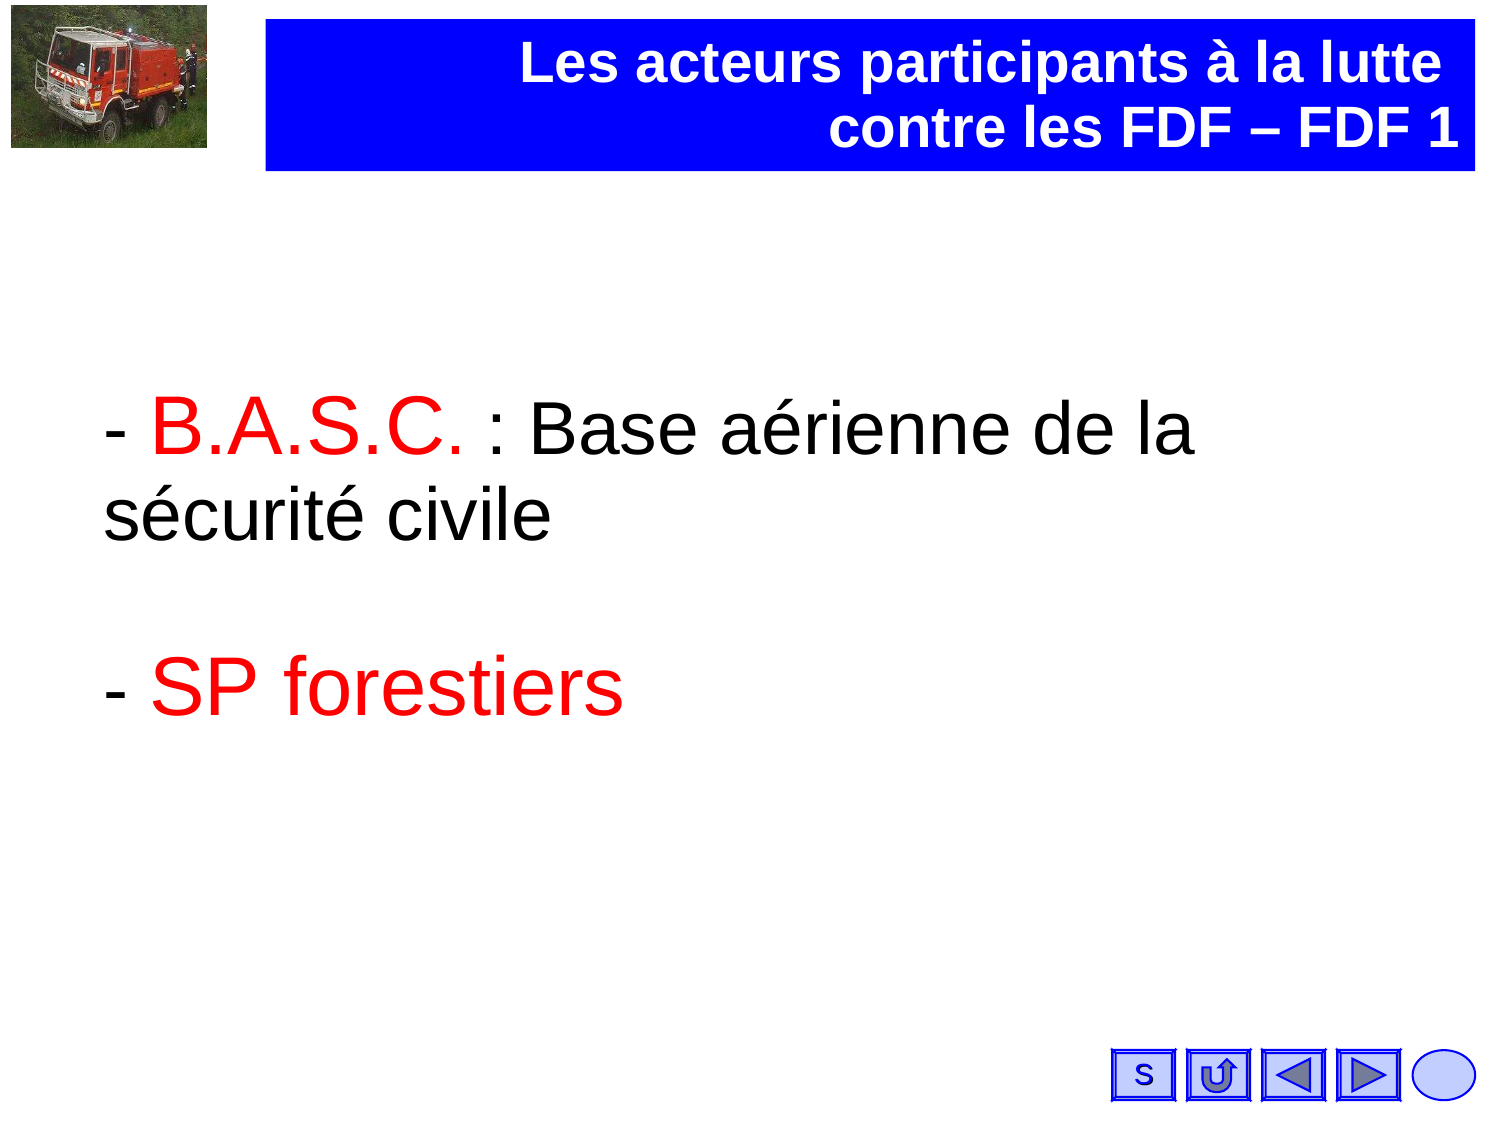

Les acteurs participants à la lutte
contre les FDF – FDF 1
- B.A.S.C. : Base aérienne de la sécurité civile
- SP forestiers